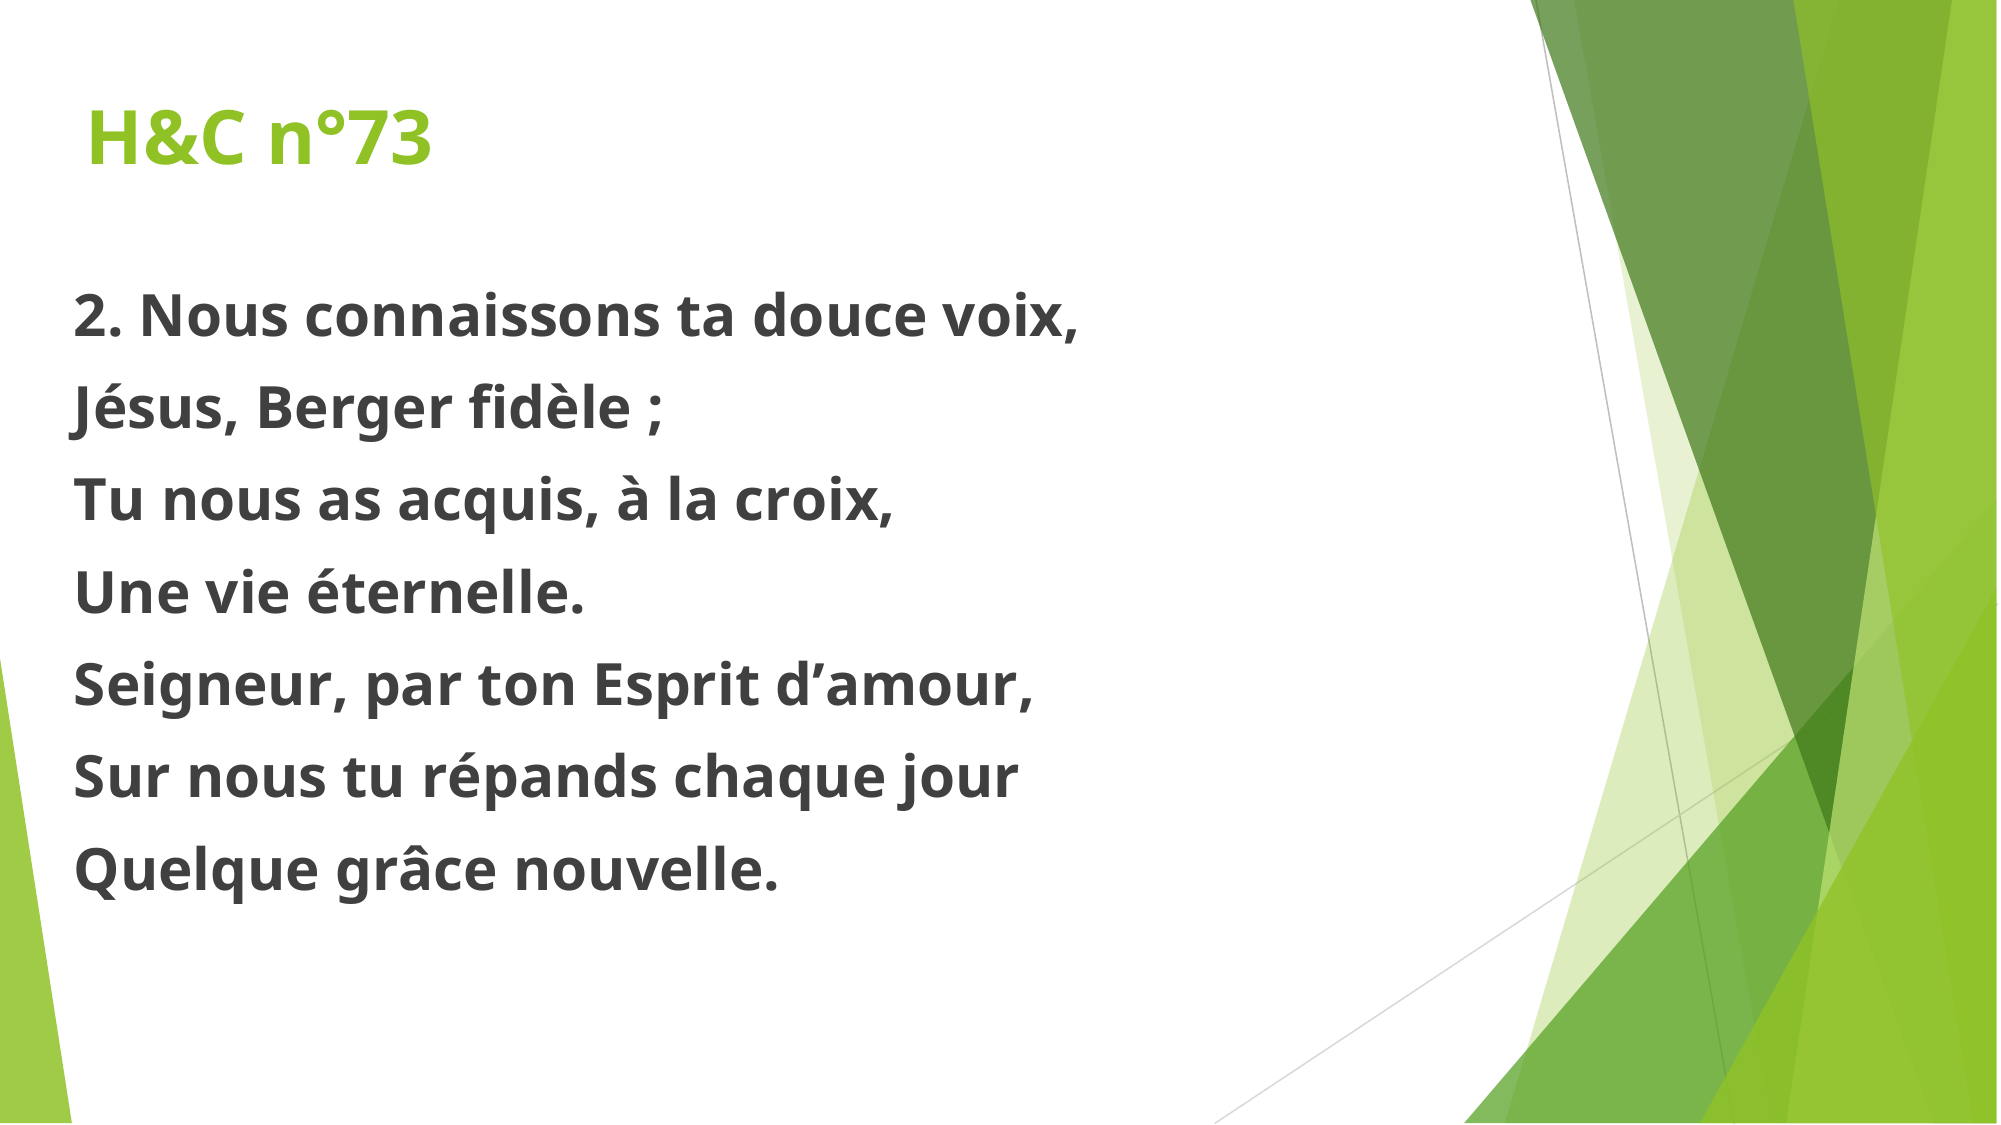

H&C n°73
2. Nous connaissons ta douce voix,
Jésus, Berger fidèle ;
Tu nous as acquis, à la croix,
Une vie éternelle.
Seigneur, par ton Esprit d’amour,
Sur nous tu répands chaque jour
Quelque grâce nouvelle.